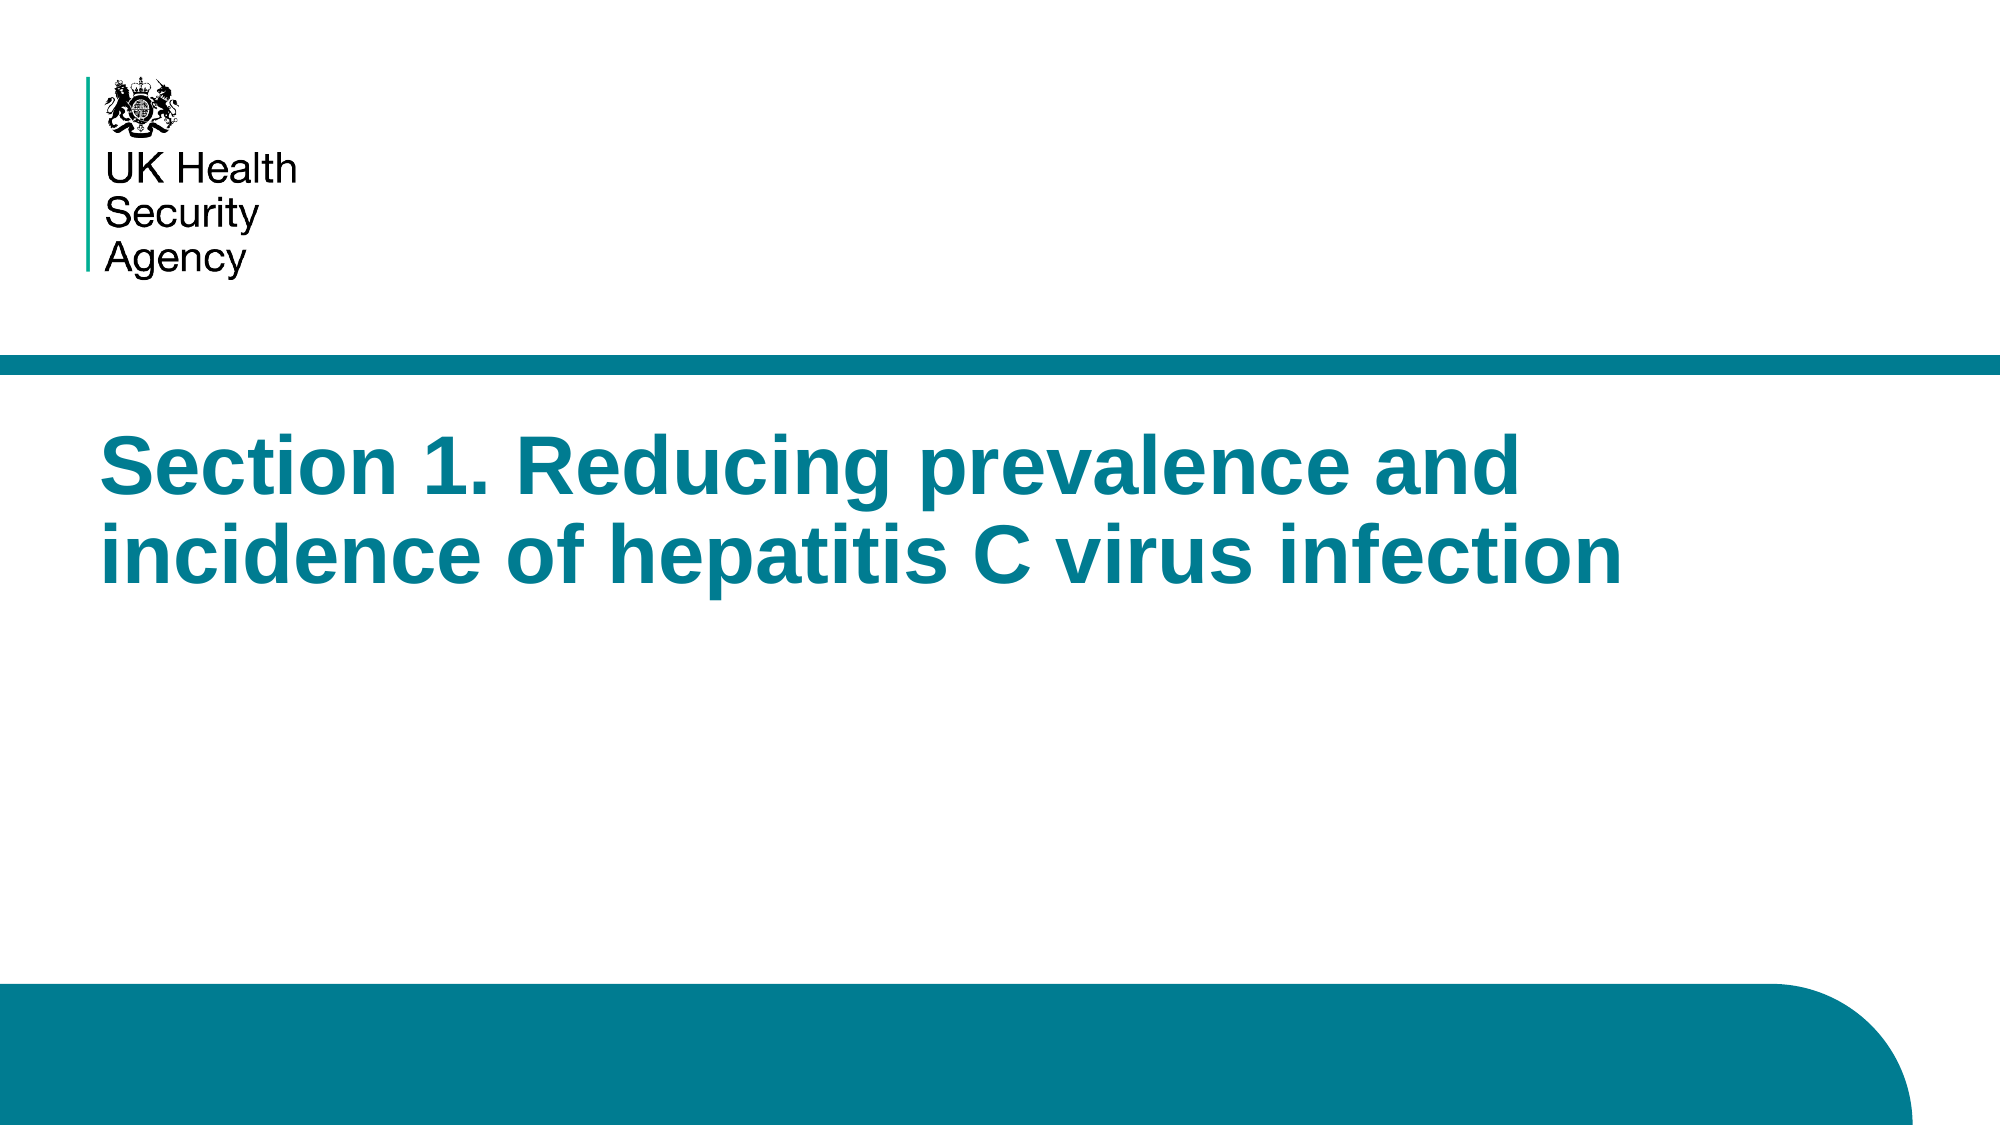

# Section 1. Reducing prevalence and incidence of hepatitis C virus infection